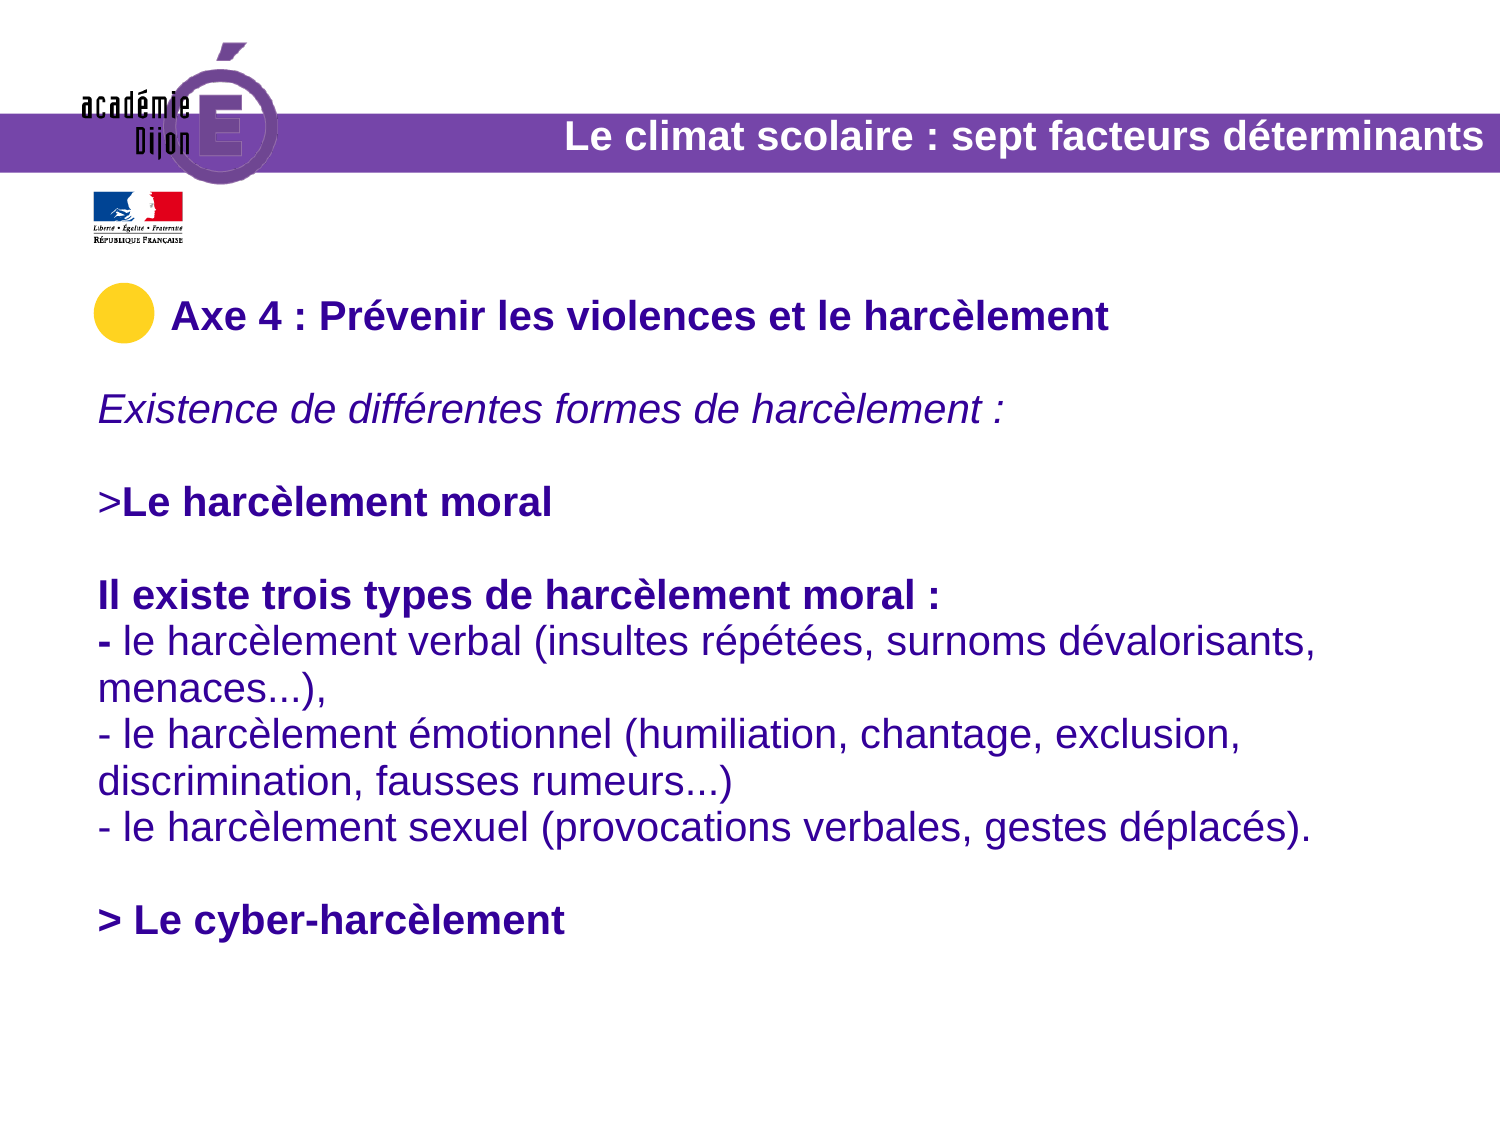

Le climat scolaire : sept facteurs déterminants
	Axe 4 : Prévenir les violences et le harcèlement
Existence de différentes formes de harcèlement :
>Le harcèlement moral
Il existe trois types de harcèlement moral :
- le harcèlement verbal (insultes répétées, surnoms dévalorisants, menaces...),
- le harcèlement émotionnel (humiliation, chantage, exclusion, discrimination, fausses rumeurs...)
- le harcèlement sexuel (provocations verbales, gestes déplacés).
> Le cyber-harcèlement